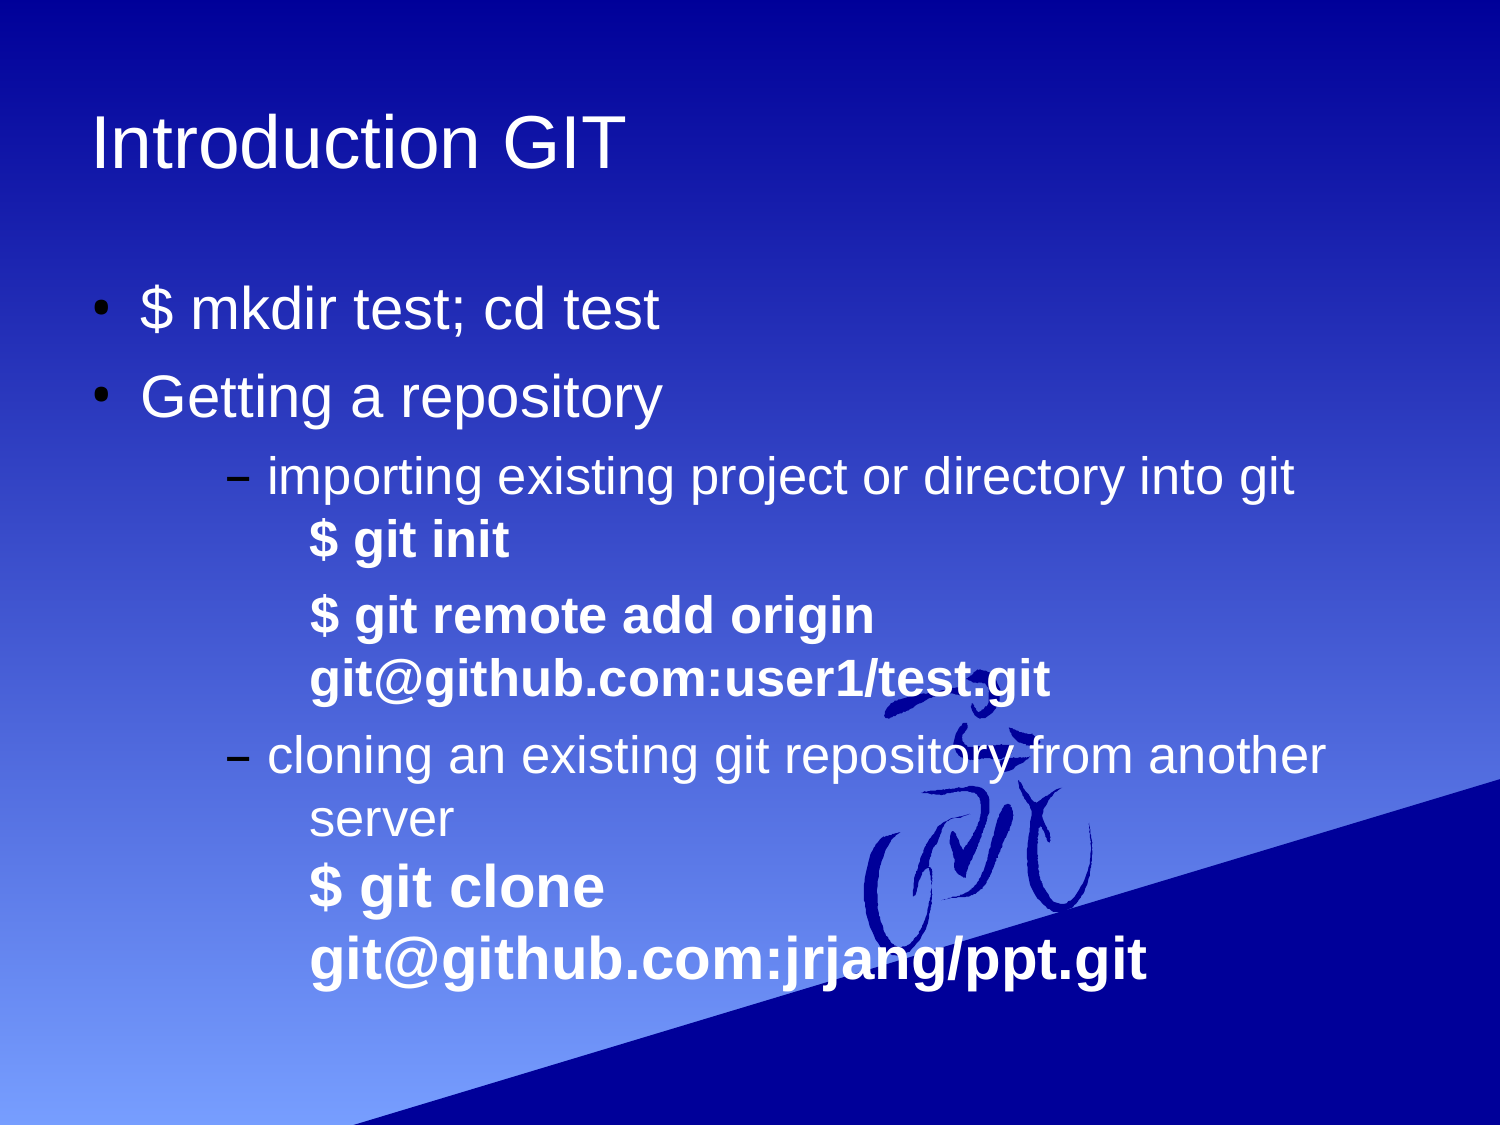

# Introduction GIT
$ mkdir test; cd test
Getting a repository
importing existing project or directory into git
$ git init
 $ git remote add origin git@github.com:user1/test.git
cloning an existing git repository from another server
$ git clone git@github.com:jrjang/ppt.git